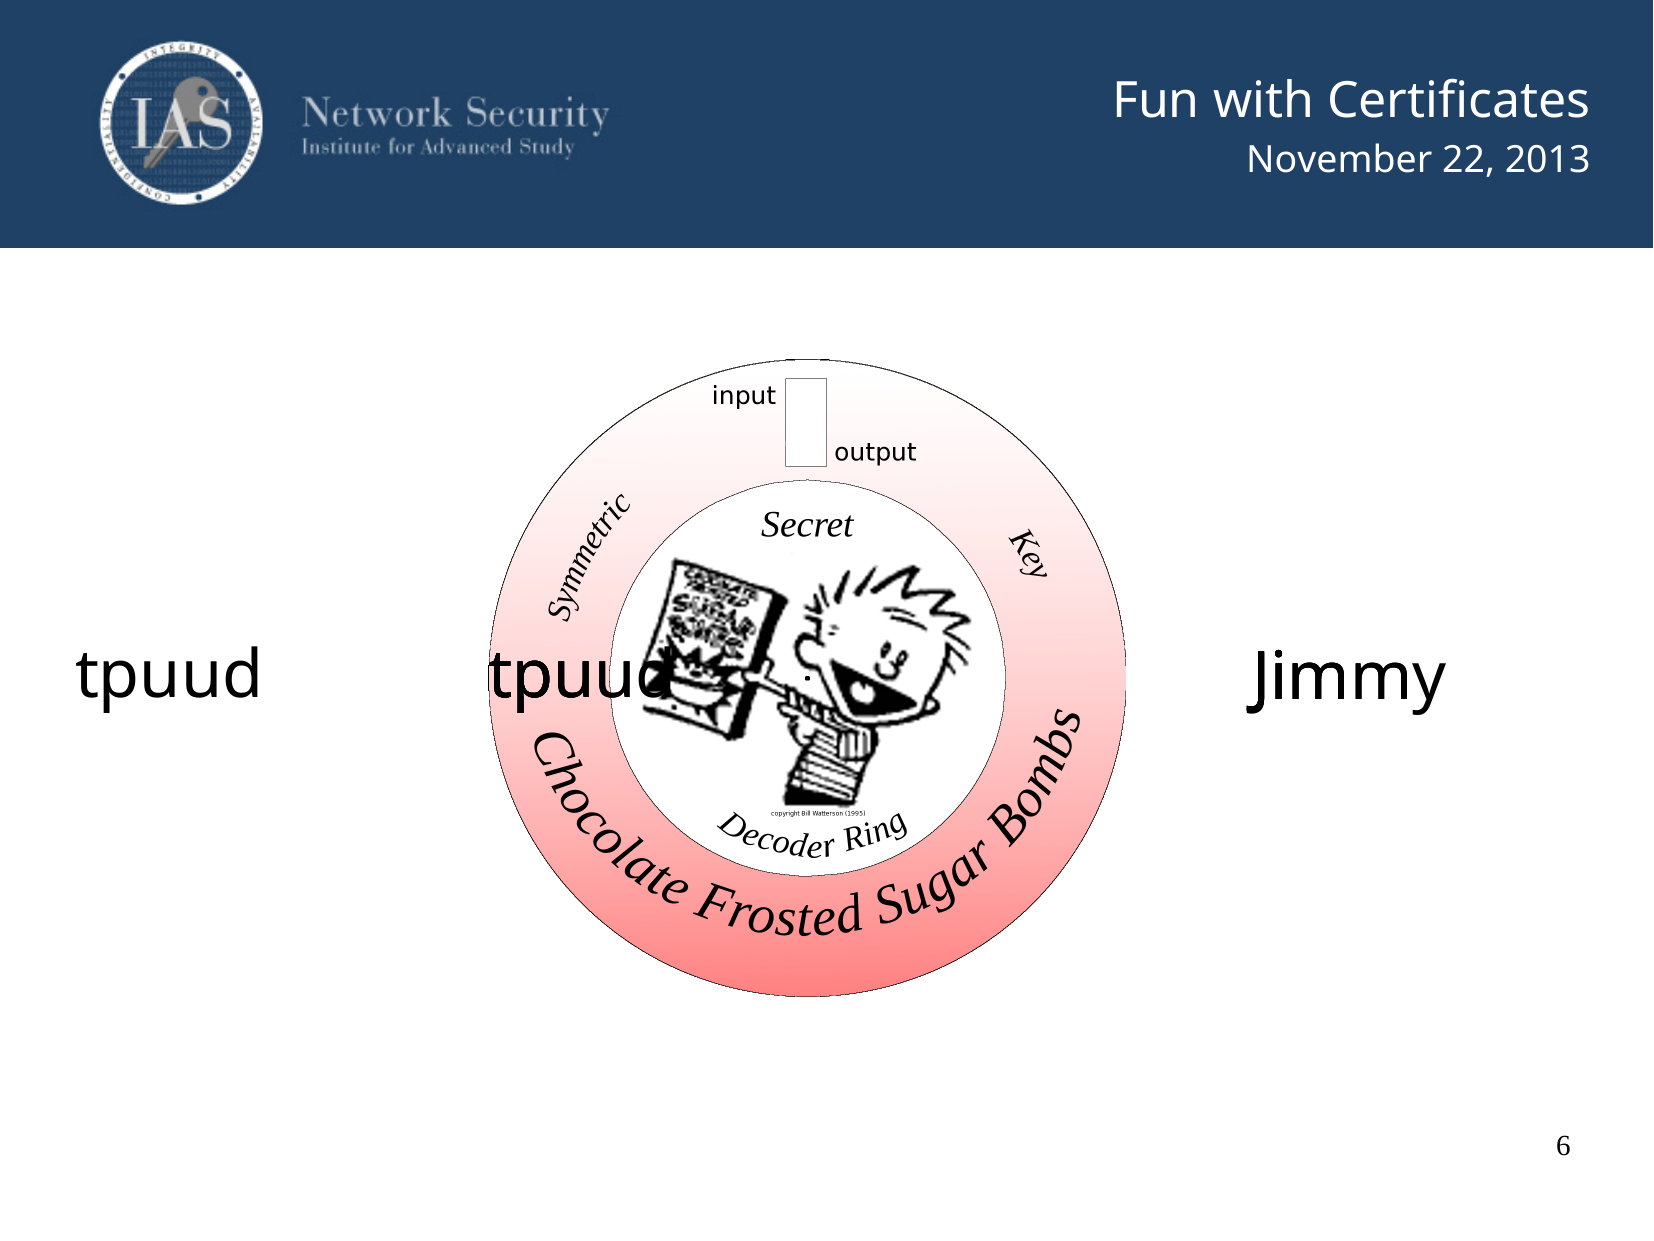

Jimmy
Jimm
Jim
Ji
J
tpuud
# tpuud
t
tp
tpu
tpuu
6